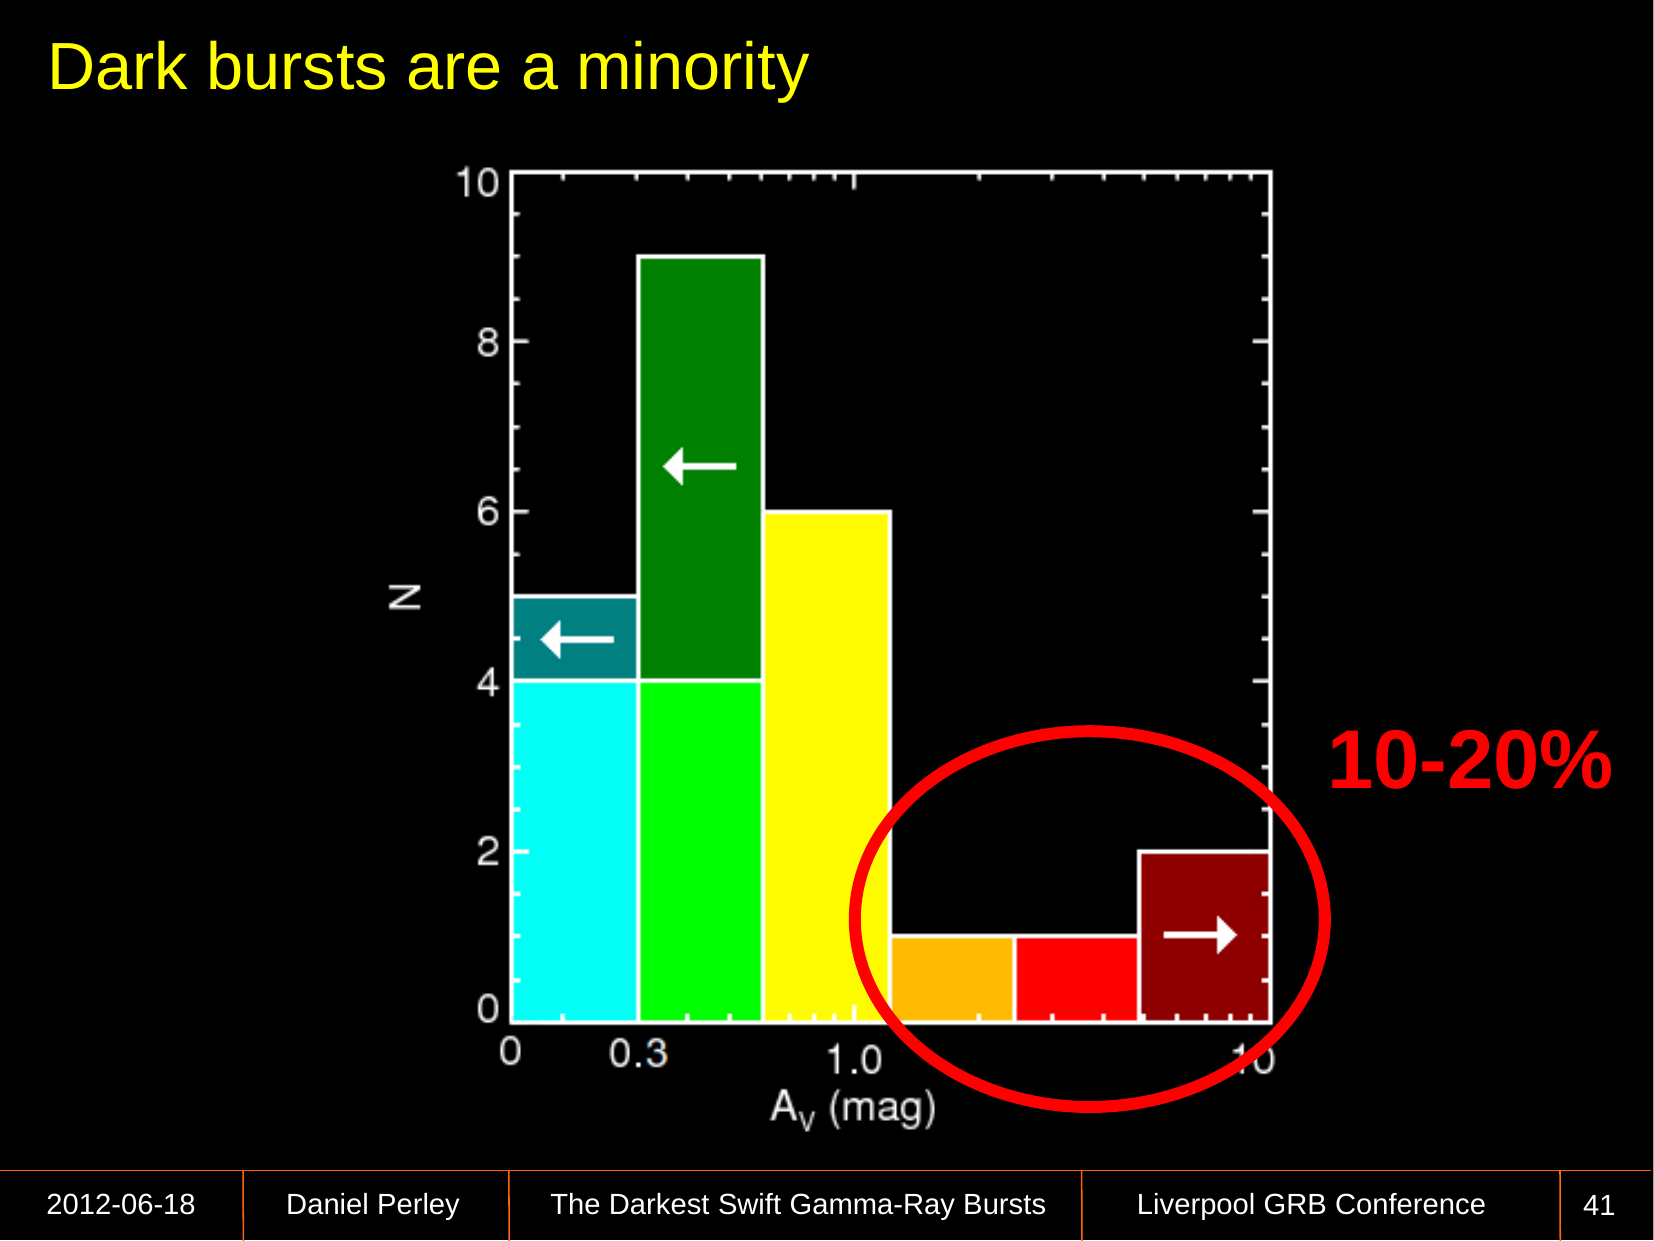

# Dark bursts are a minority
10-20%
41